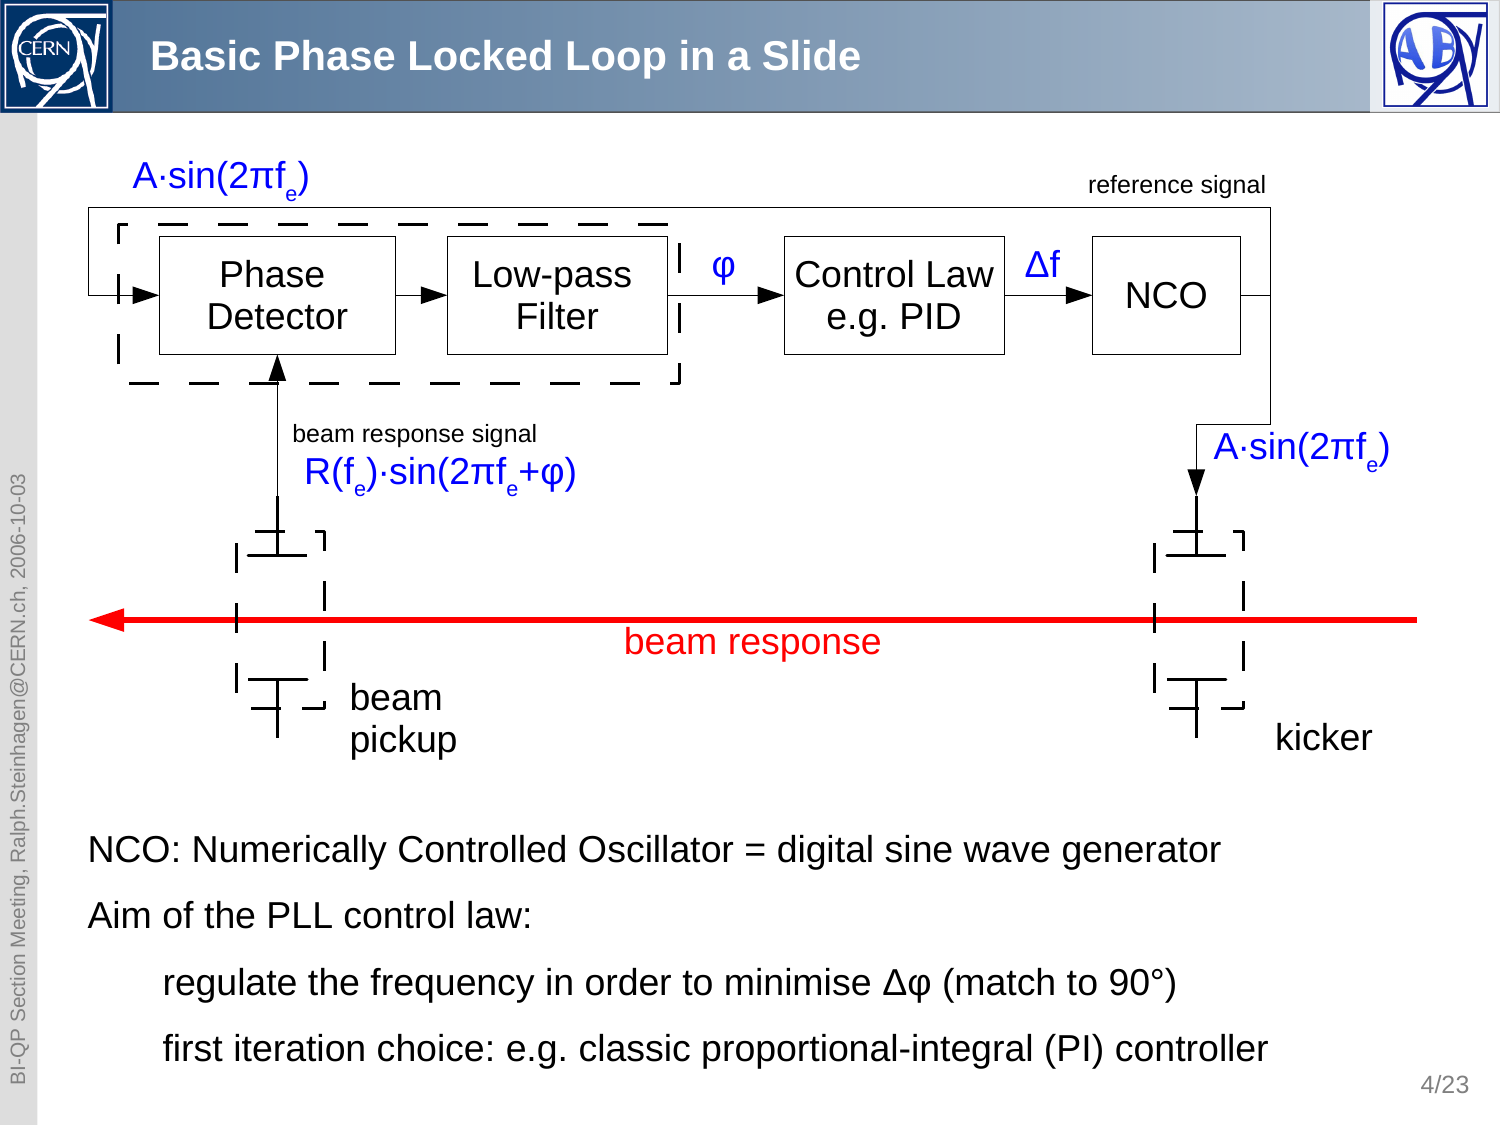

# Basic Phase Locked Loop in a Slide
A∙sin(2πfe)
reference signal
Phase
Detector
Low-pass
Filter
φ
Control Law
e.g. PID
NCO
Δf
beam response signal
A∙sin(2πfe)
R(fe)∙sin(2πfe+φ)
beam response
beam
pickup
kicker
NCO: Numerically Controlled Oscillator = digital sine wave generator
Aim of the PLL control law:
regulate the frequency in order to minimise Δφ (match to 90°)
first iteration choice: e.g. classic proportional-integral (PI) controller